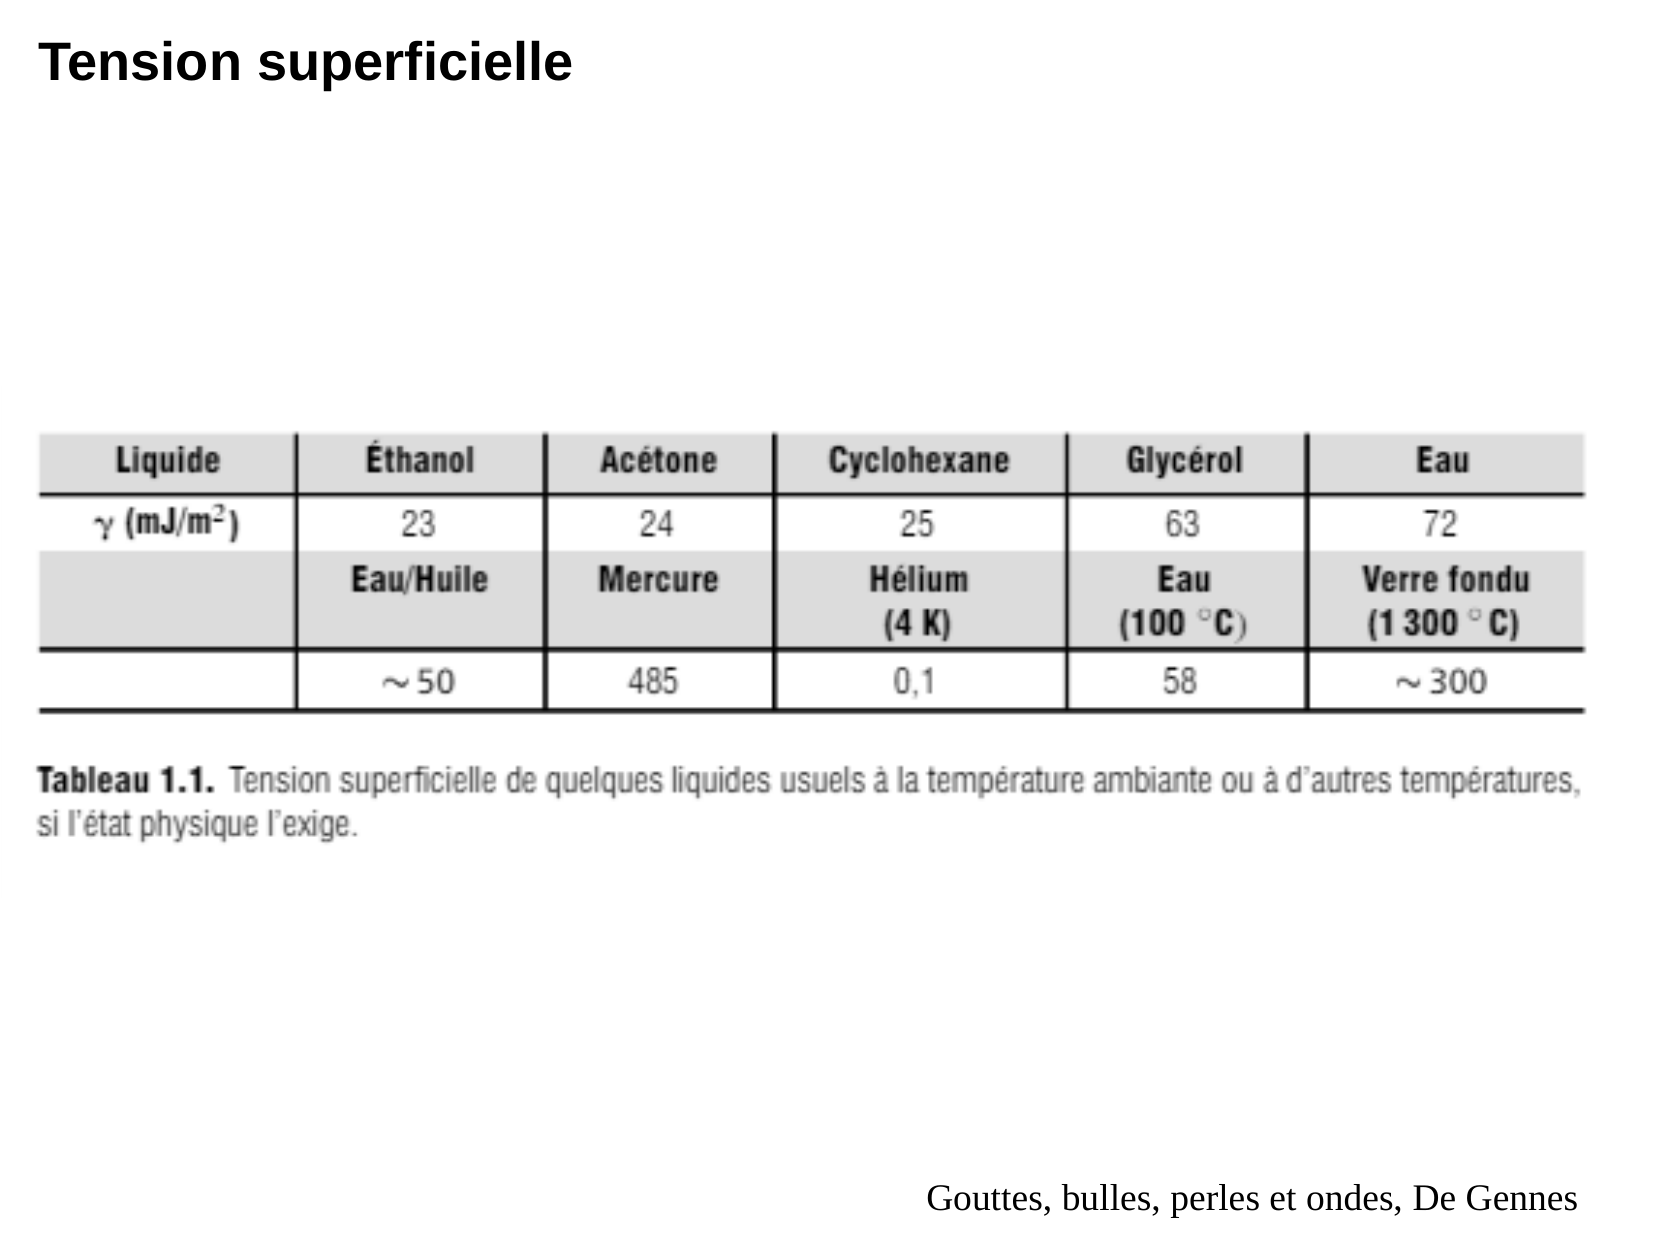

Tension superficielle
Gouttes, bulles, perles et ondes, De Gennes